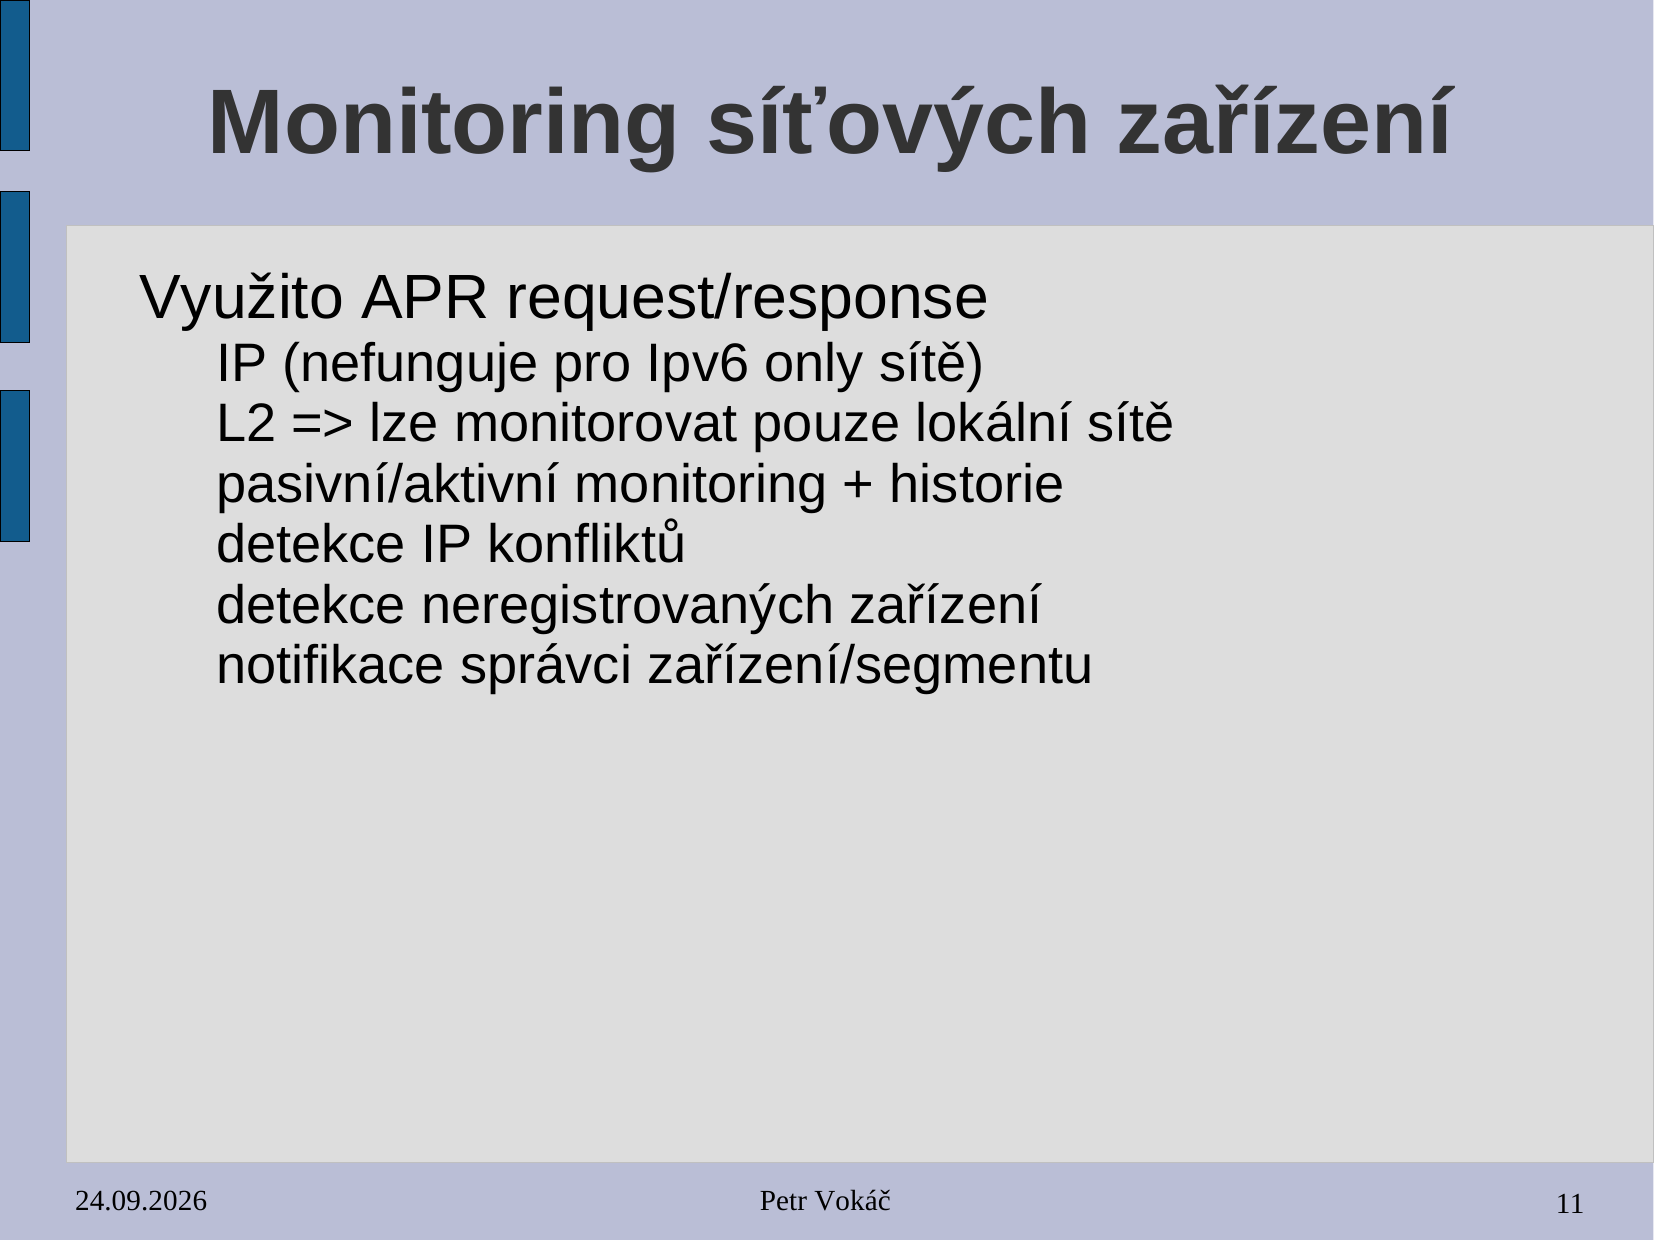

# Monitoring síťových zařízení
Využito APR request/response
IP (nefunguje pro Ipv6 only sítě)
L2 => lze monitorovat pouze lokální sítě
pasivní/aktivní monitoring + historie
detekce IP konfliktů
detekce neregistrovaných zařízení
notifikace správci zařízení/segmentu
Petr Vokáč
11